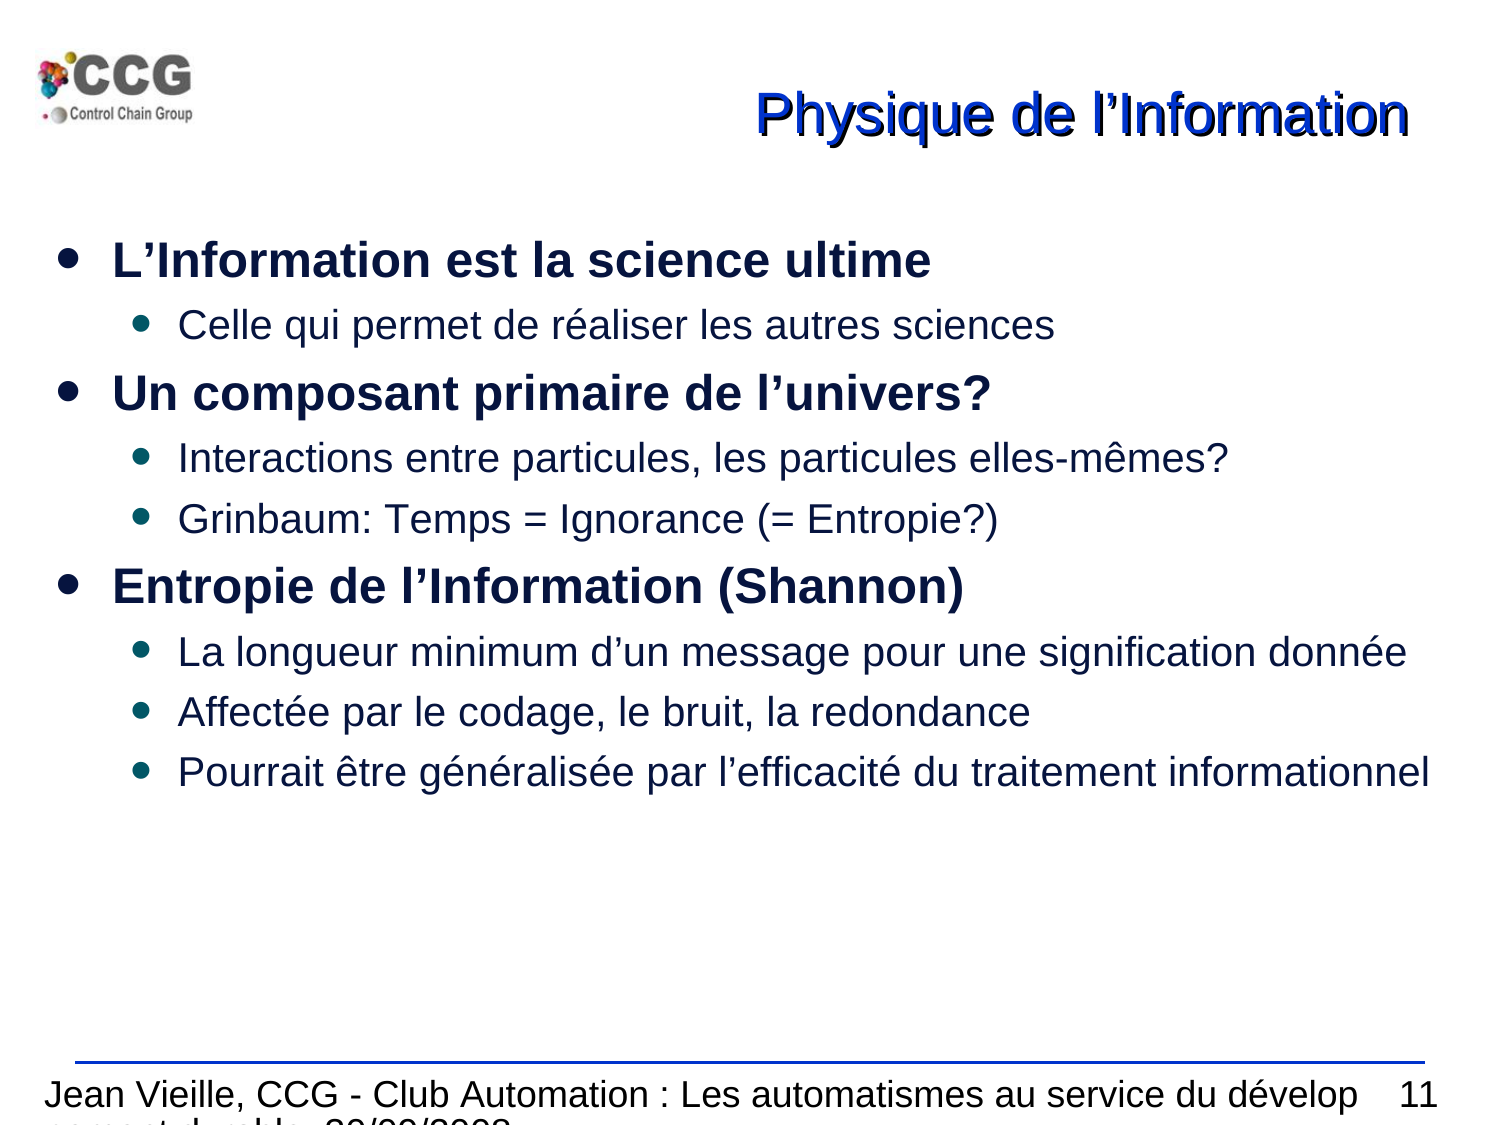

# Physique de l’Information
L’Information est la science ultime
Celle qui permet de réaliser les autres sciences
Un composant primaire de l’univers?
Interactions entre particules, les particules elles-mêmes?
Grinbaum: Temps = Ignorance (= Entropie?)
Entropie de l’Information (Shannon)
La longueur minimum d’un message pour une signification donnée
Affectée par le codage, le bruit, la redondance
Pourrait être généralisée par l’efficacité du traitement informationnel
Jean Vieille, CCG - Club Automation : Les automatismes au service du développement durable  30/09/2008
11